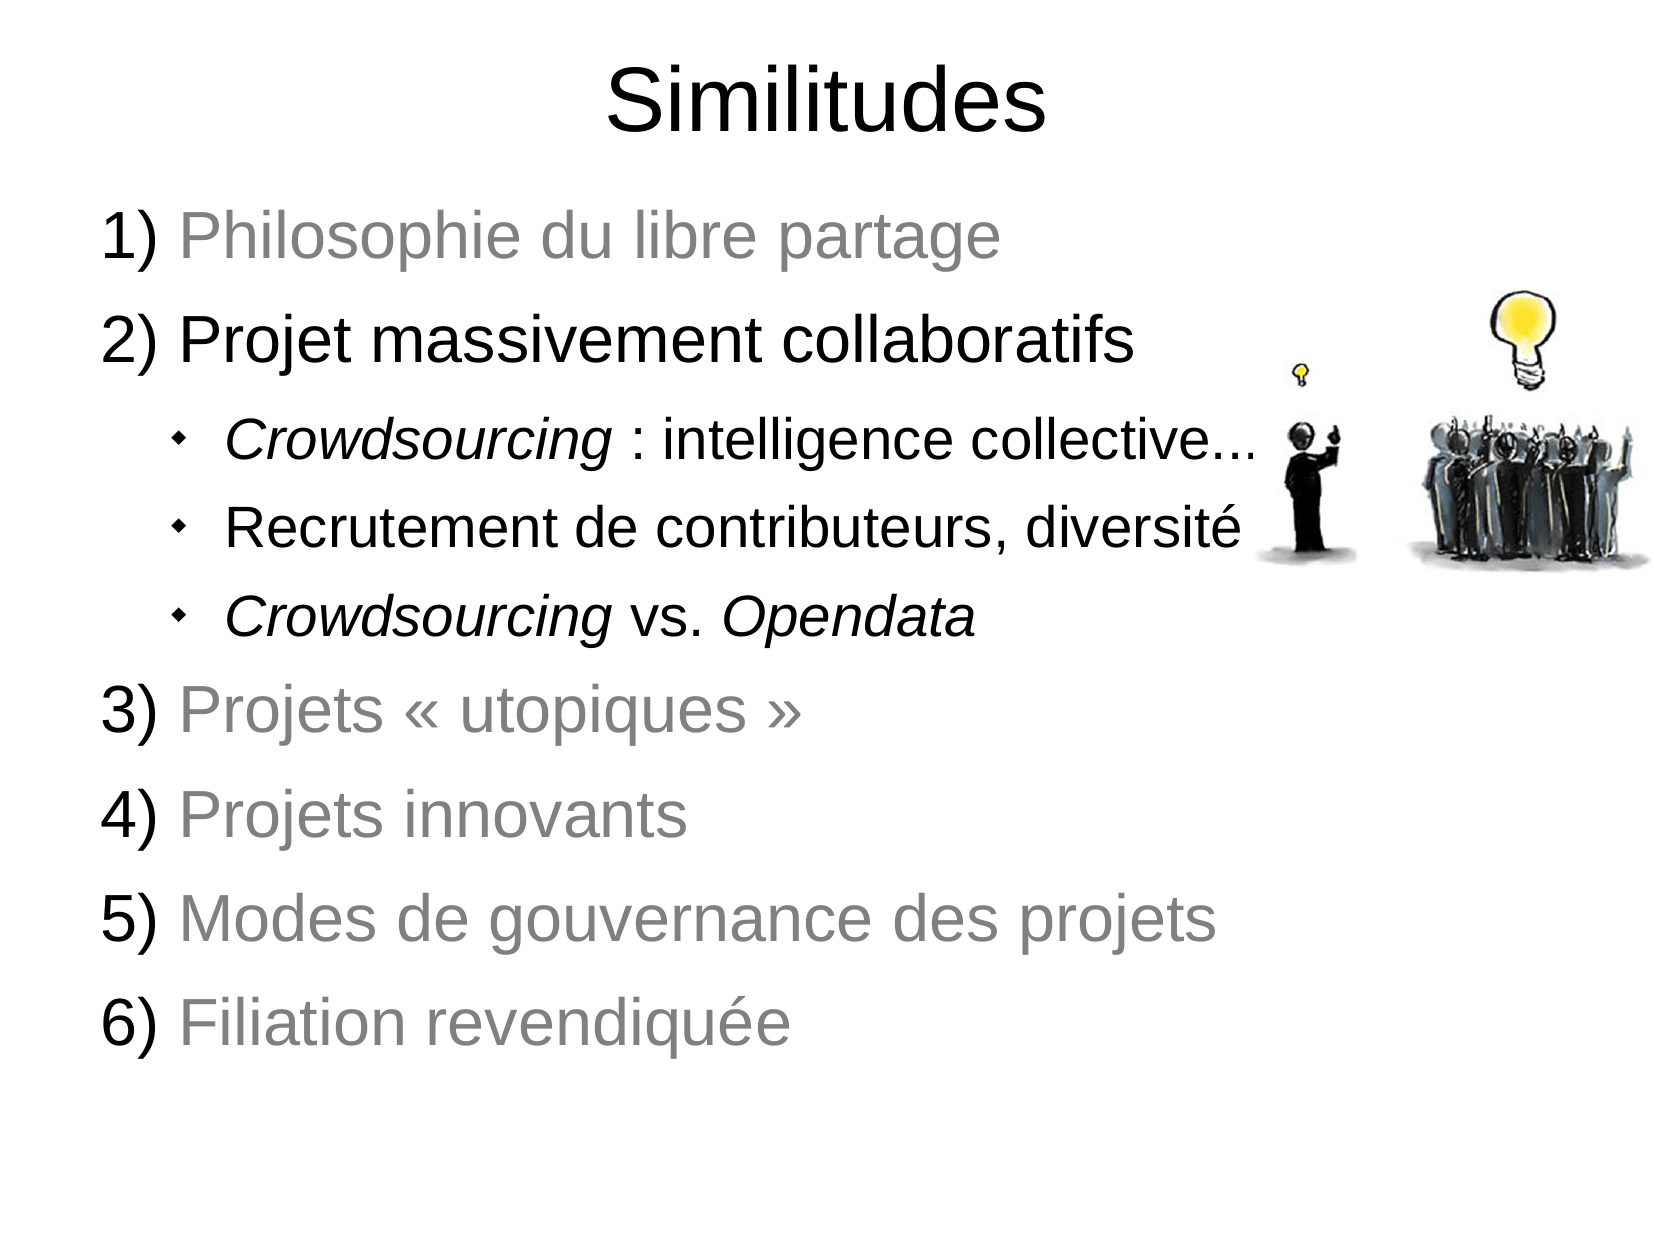

# Similitudes
Philosophie du libre partage
Projet massivement collaboratifs
Crowdsourcing : intelligence collective...
Recrutement de contributeurs, diversité
Crowdsourcing vs. Opendata
Projets « utopiques »
Projets innovants
Modes de gouvernance des projets
Filiation revendiquée